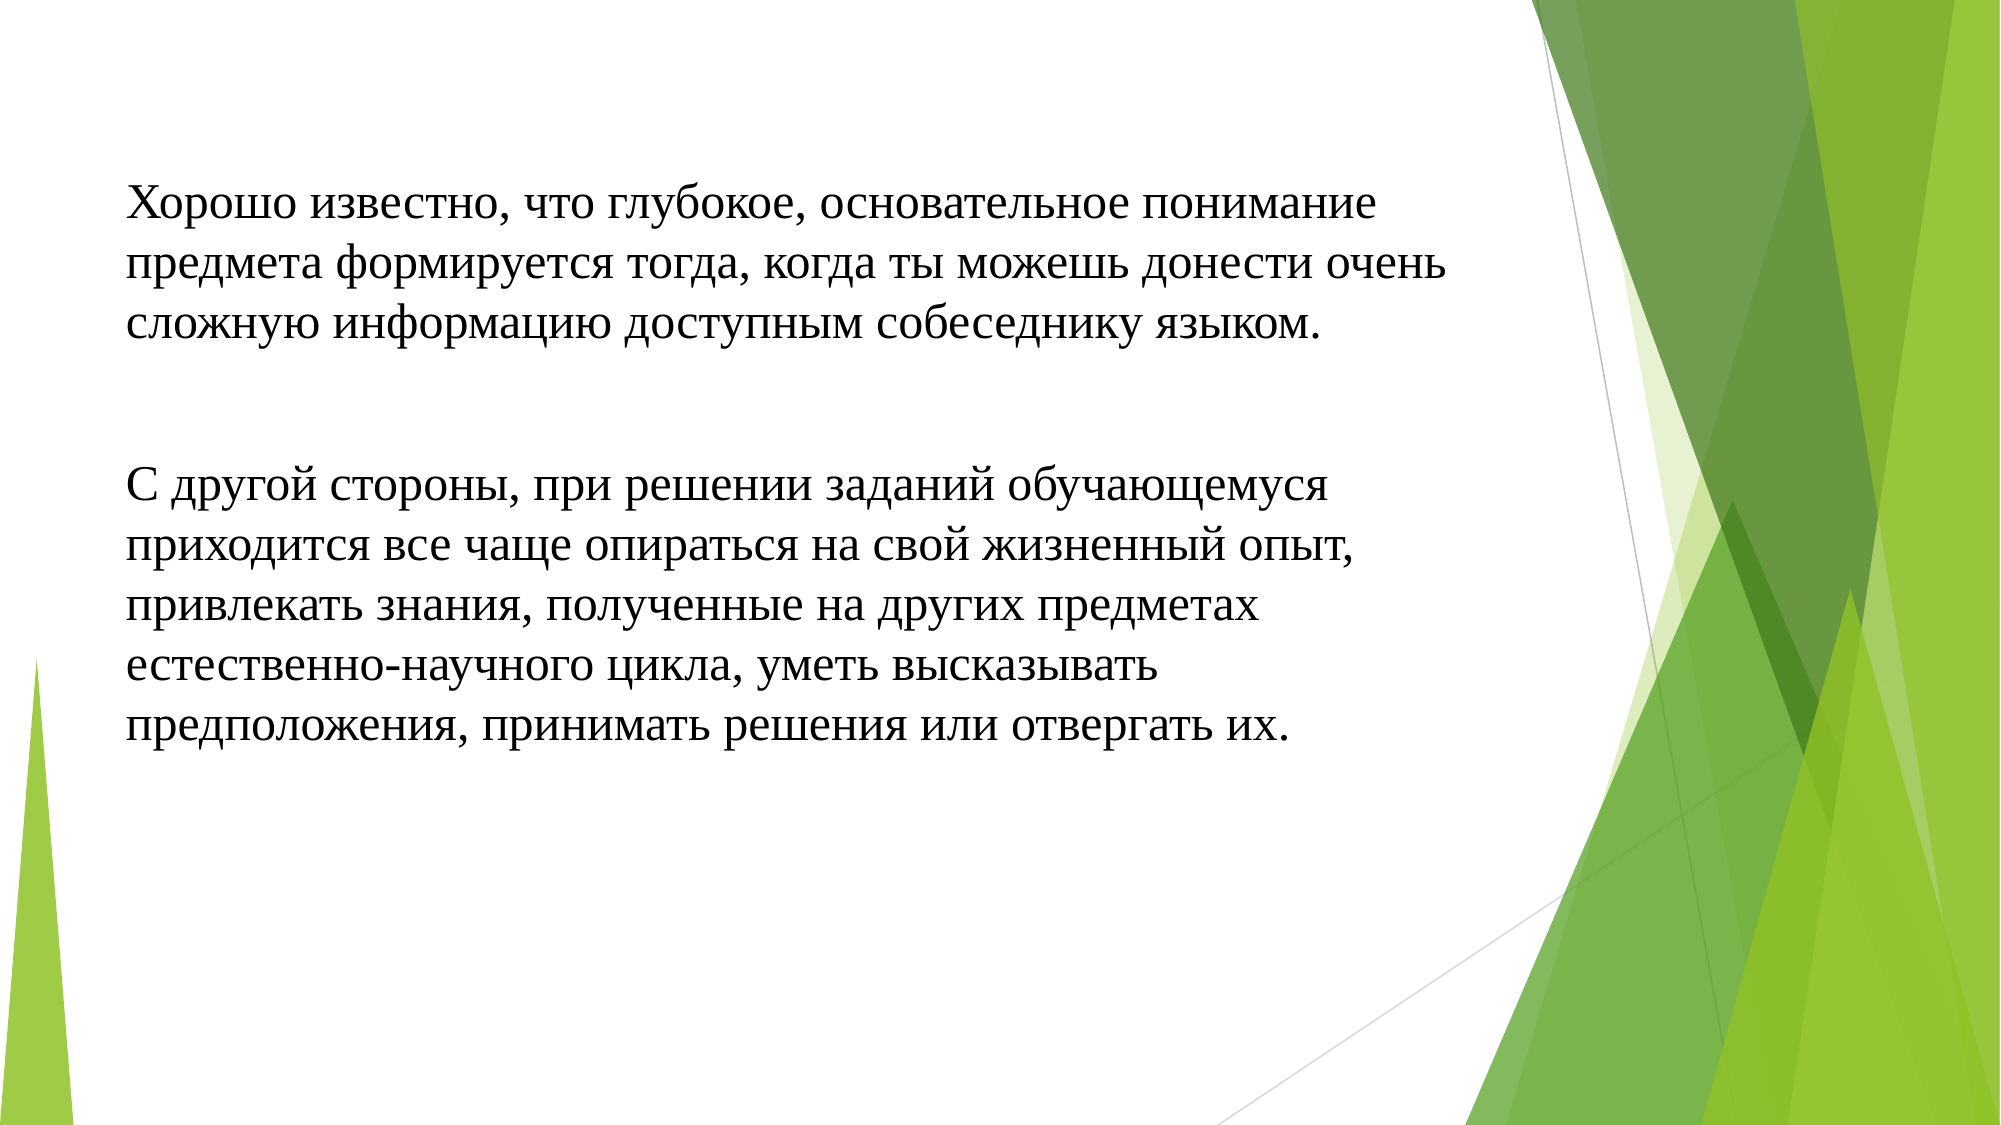

#
Хорошо известно, что глубокое, основательное понимание предмета формируется тогда, когда ты можешь донести очень сложную информацию доступным собеседнику языком.
С другой стороны, при решении заданий обучающемуся приходится все чаще опираться на свой жизненный опыт, привлекать знания, полученные на других предметах естественно-научного цикла, уметь высказывать предположения, принимать решения или отвергать их.